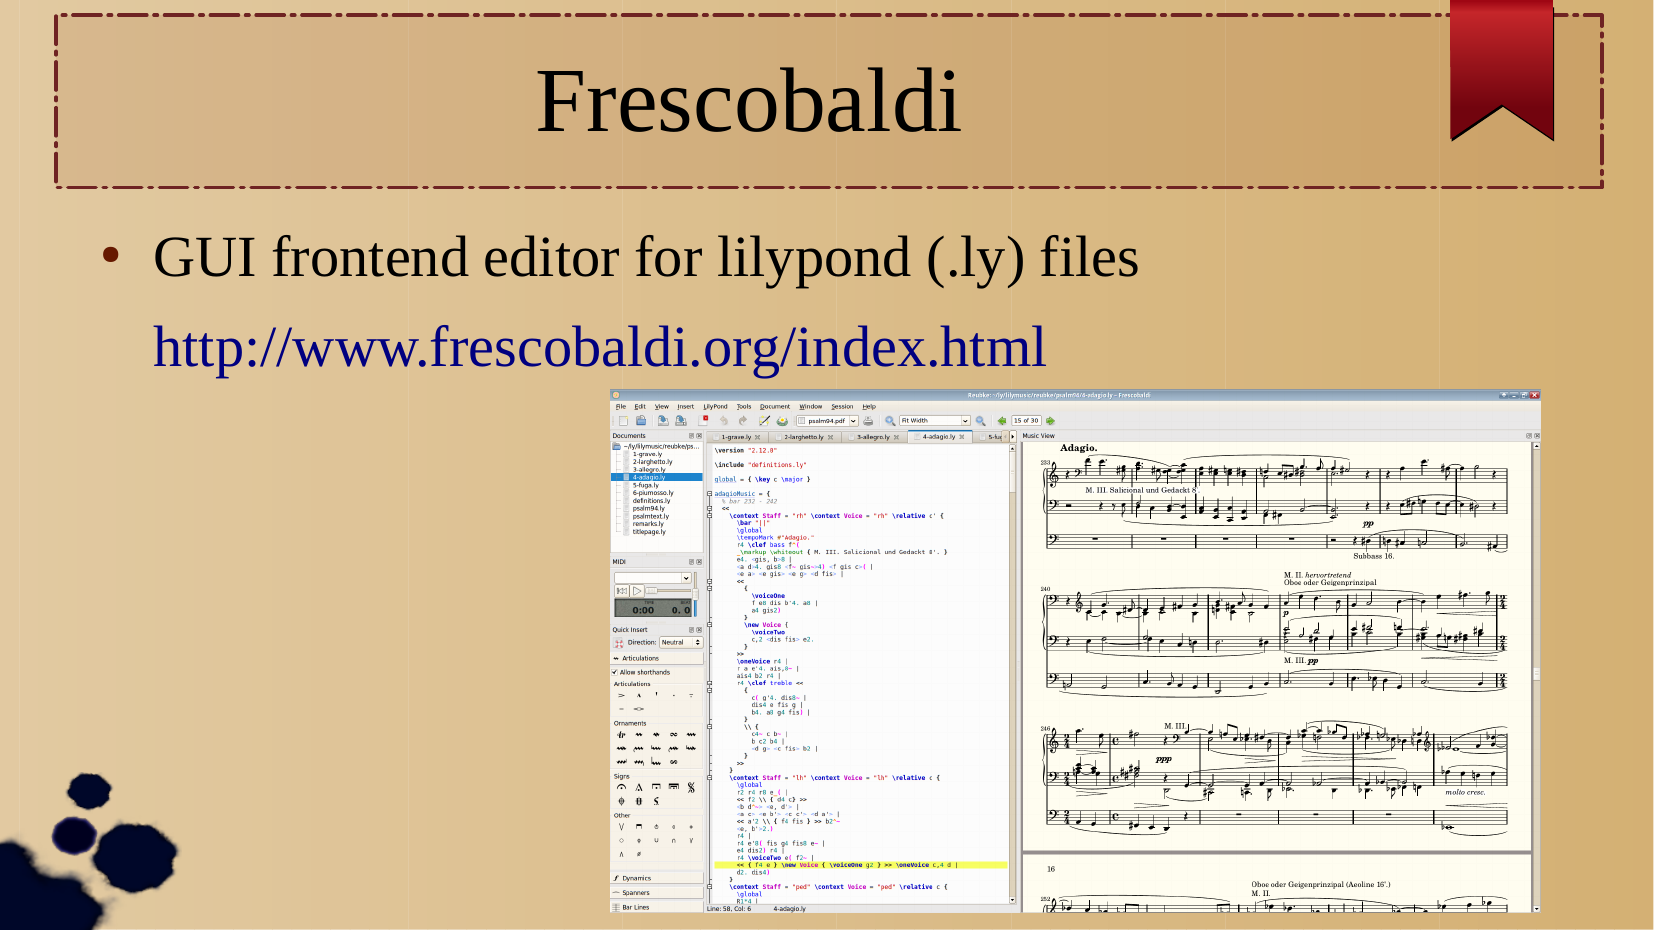

# Frescobaldi
GUI frontend editor for lilypond (.ly) files
http://www.frescobaldi.org/index.html